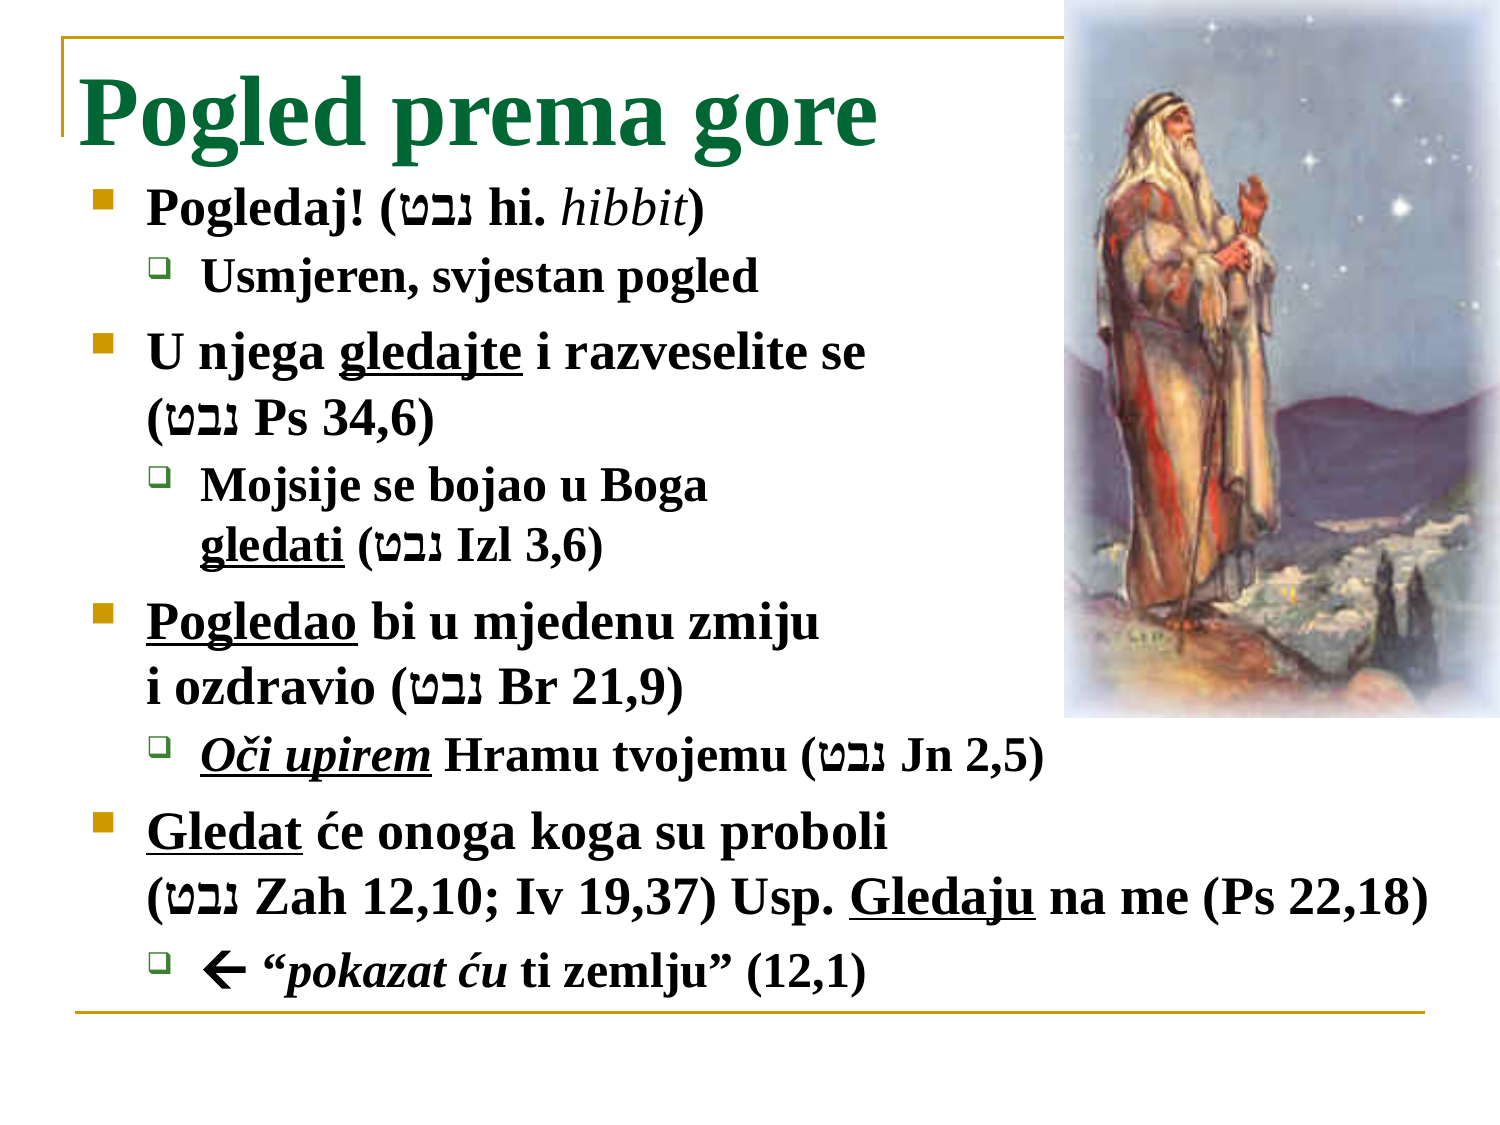

# Pogled prema gore
Pogledaj! (נבט hi. hibbit)
Usmjeren, svjestan pogled
U njega gledajte i razveselite se
(נבט Ps 34,6)
Mojsije se bojao u Boga
gledati (נבט Izl 3,6)
Pogledao bi u mjedenu zmiju
i ozdravio (נבט Br 21,9)
Oči upirem Hramu tvojemu (נבט Jn 2,5)
Gledat će onoga koga su proboli
(נבט Zah 12,10; Iv 19,37) Usp. Gledaju na me (Ps 22,18)
 “pokazat ću ti zemlju” (12,1)